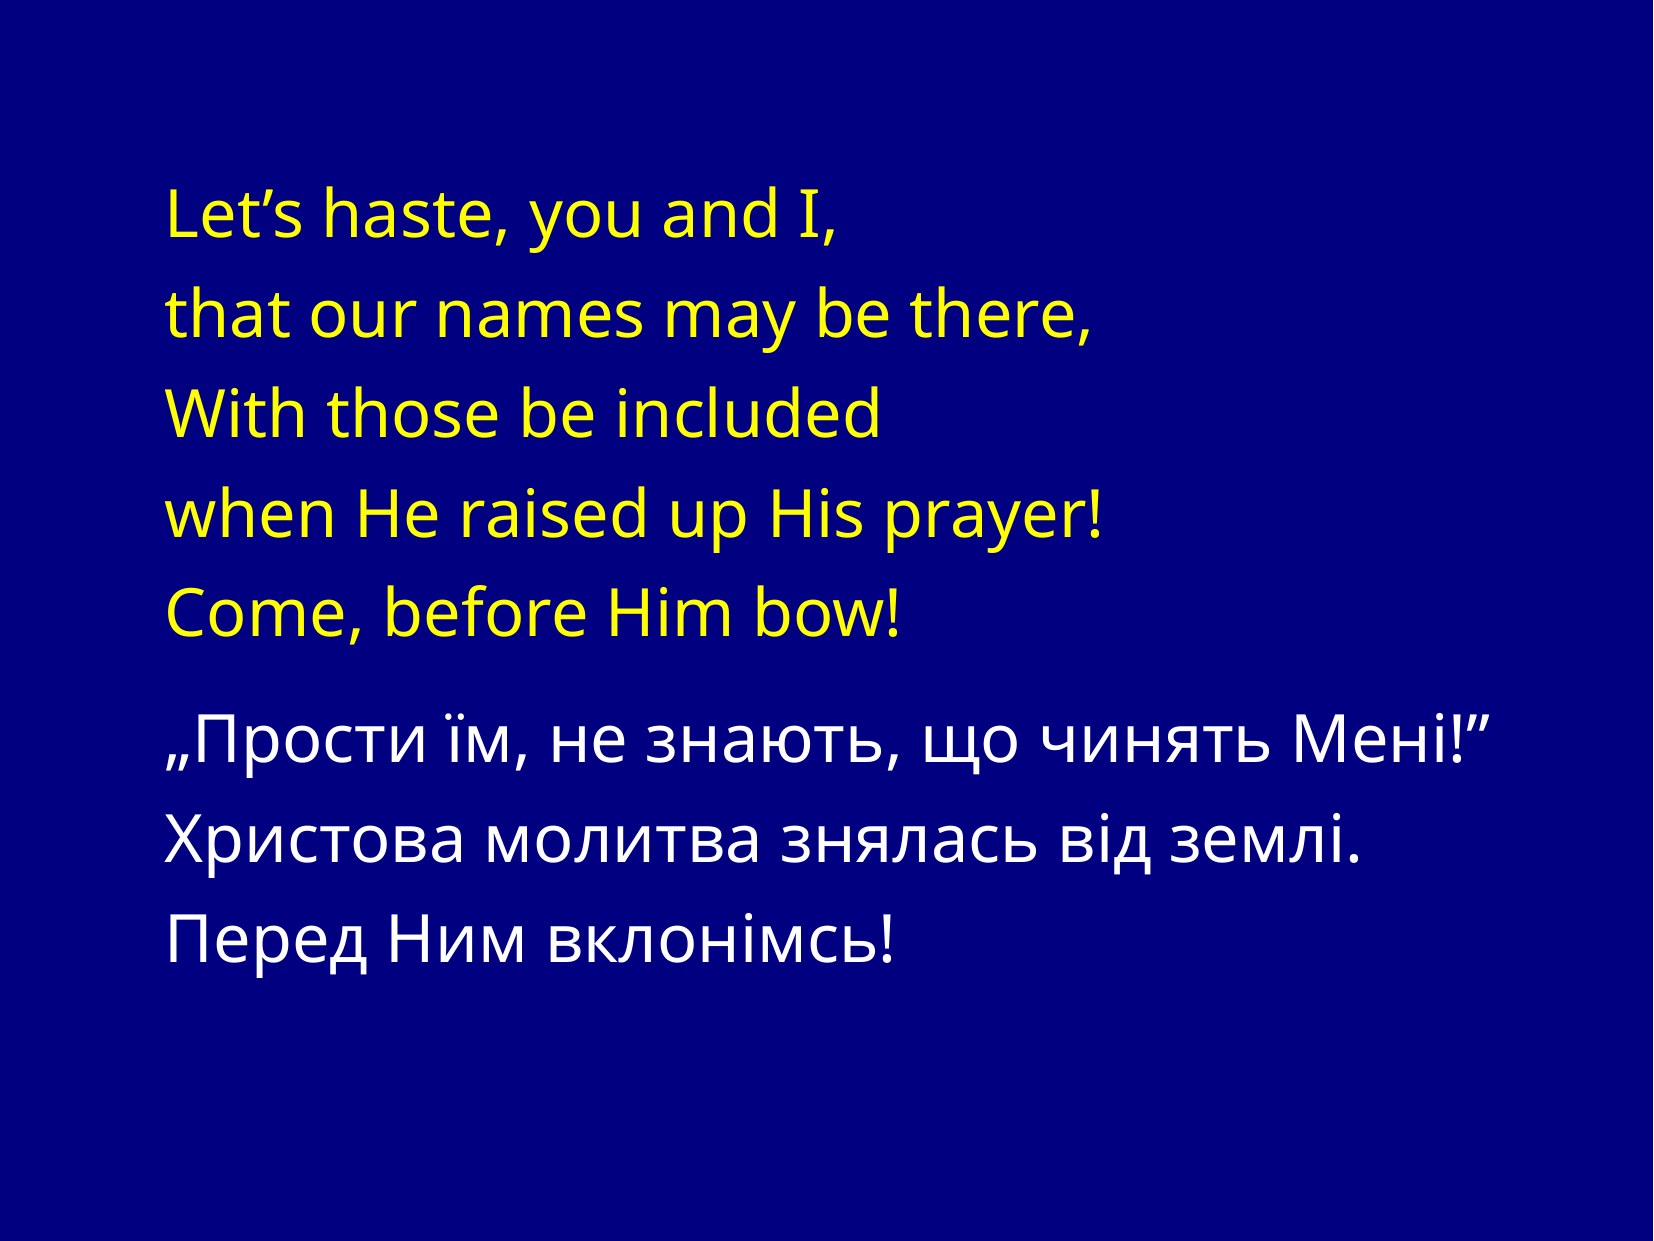

Let’s haste, you and I,
	that our names may be there,
	With those be included
	when He raised up His prayer!
	Come, before Him bow!
	„Прости їм, не знають, що чинять Мені!”
	Христова молитва знялась від землі.
	Перед Ним вклонімсь!